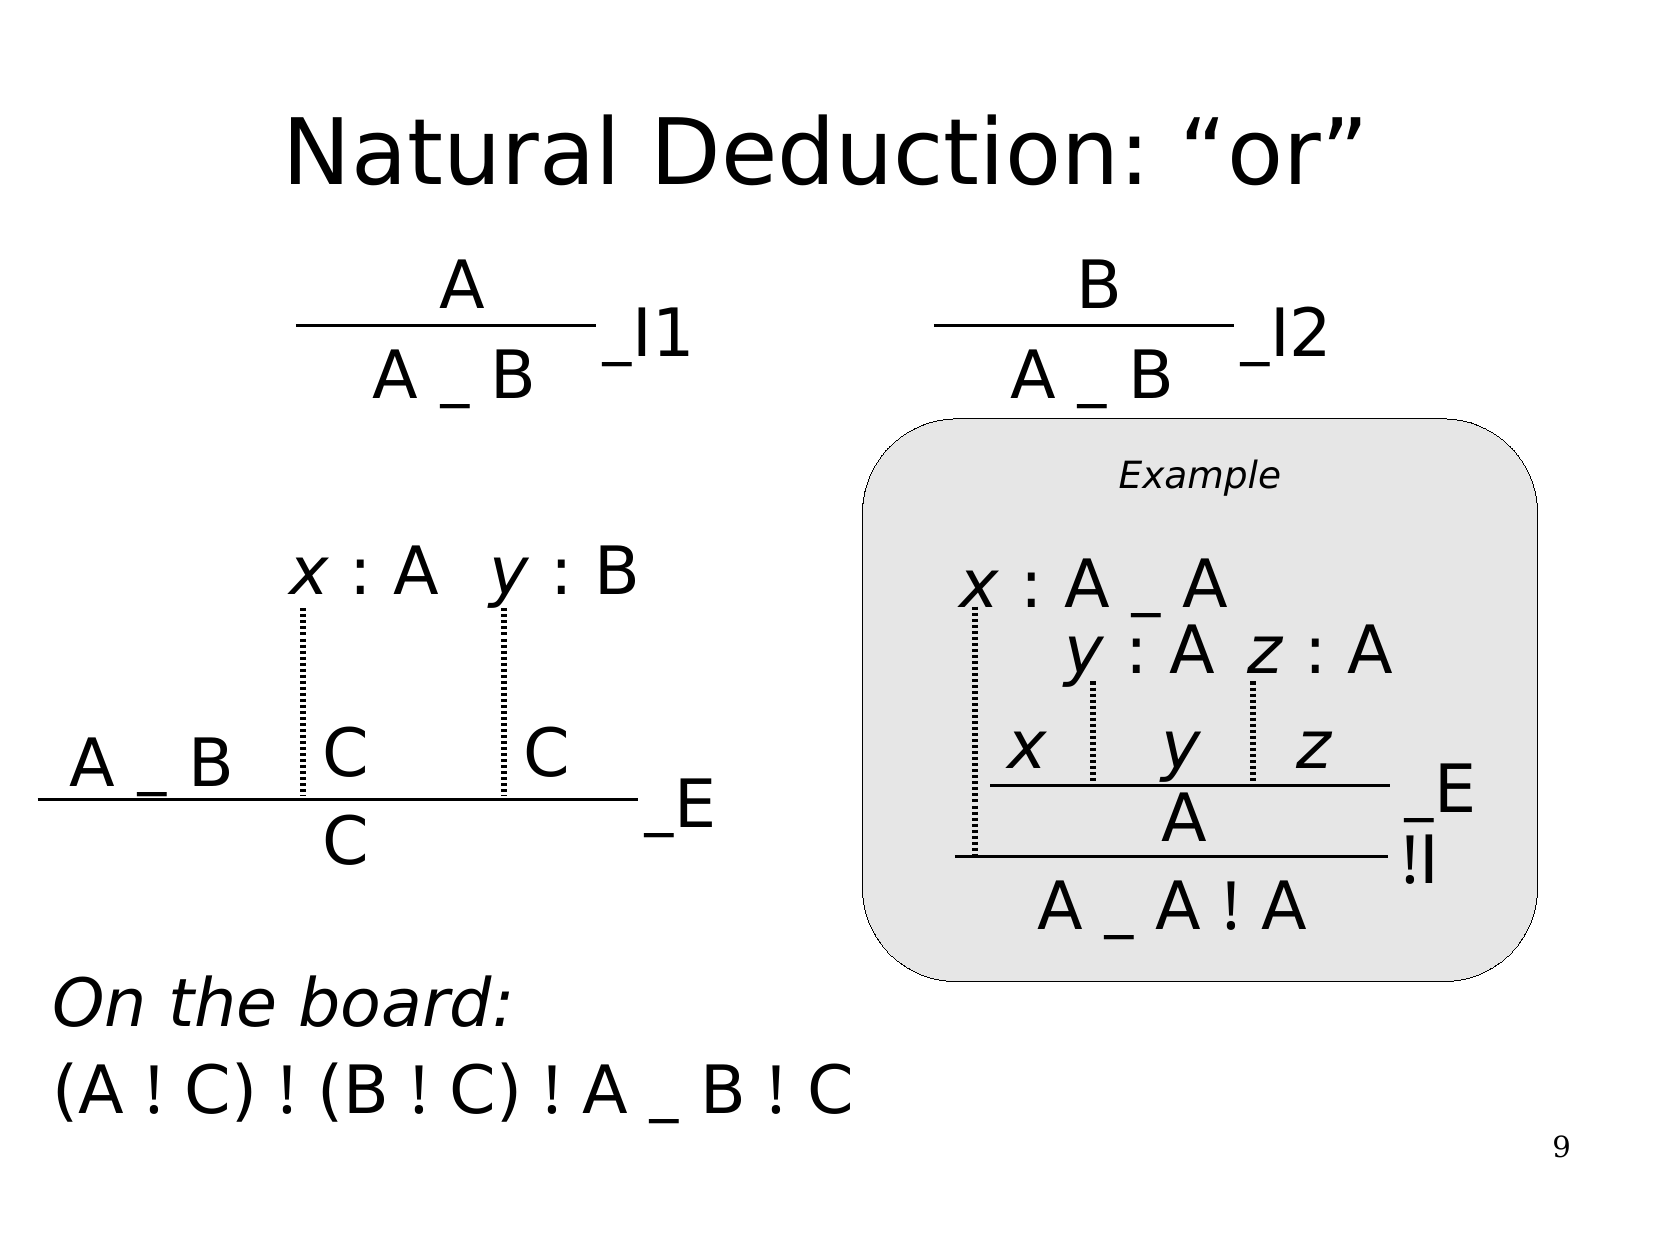

# Natural Deduction: “or”
A
_I1
A _ B
B
_I2
A _ B
Example
x : A _ A
y : A
z : A
x
y
z
_E
A
!I
A _ A ! A
x : A
y : B
C
C
A _ B
_E
C
On the board:
(A ! C) ! (B ! C) ! A _ B ! C
9